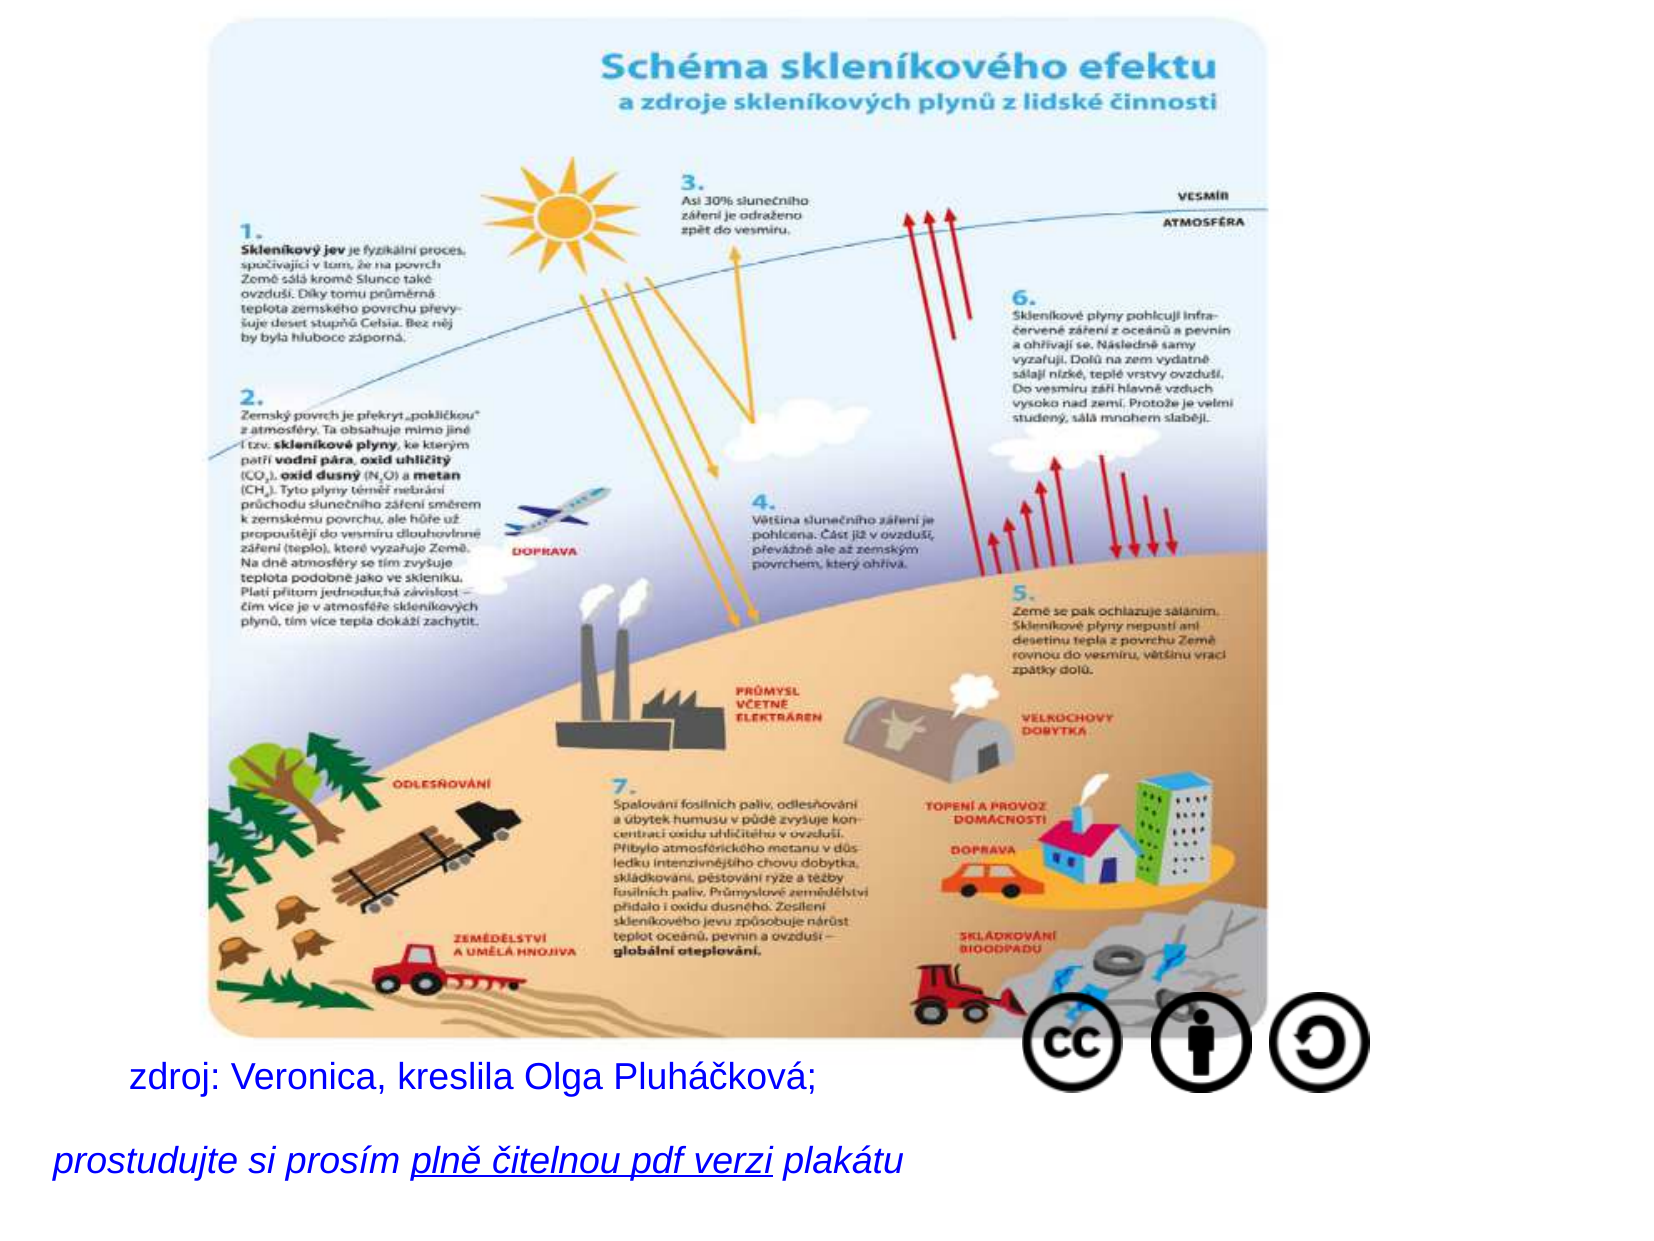

zdroj: Veronica, kreslila Olga Pluháčková;
prostudujte si prosím plně čitelnou pdf verzi plakátu